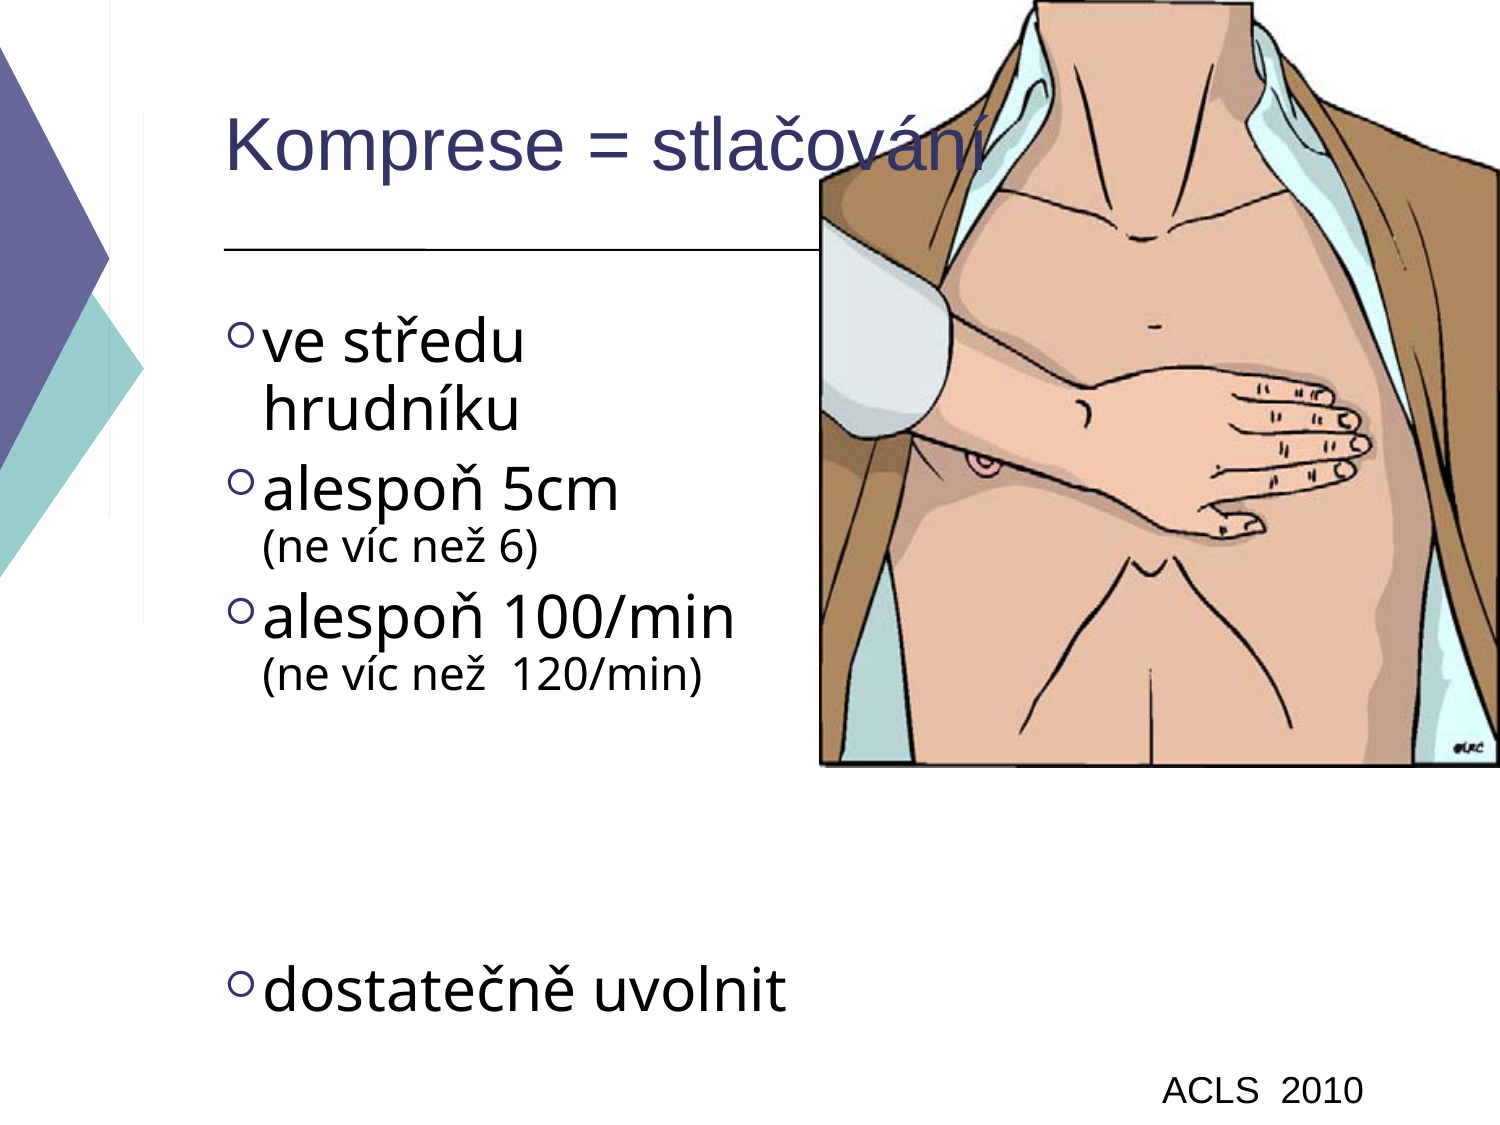

# Komprese = stlačování
ve středu
hrudníku
alespoň 5cm
(ne víc než 6)
alespoň 100/min
(ne víc než 120/min)
dostatečně uvolnit
ACLS 2010